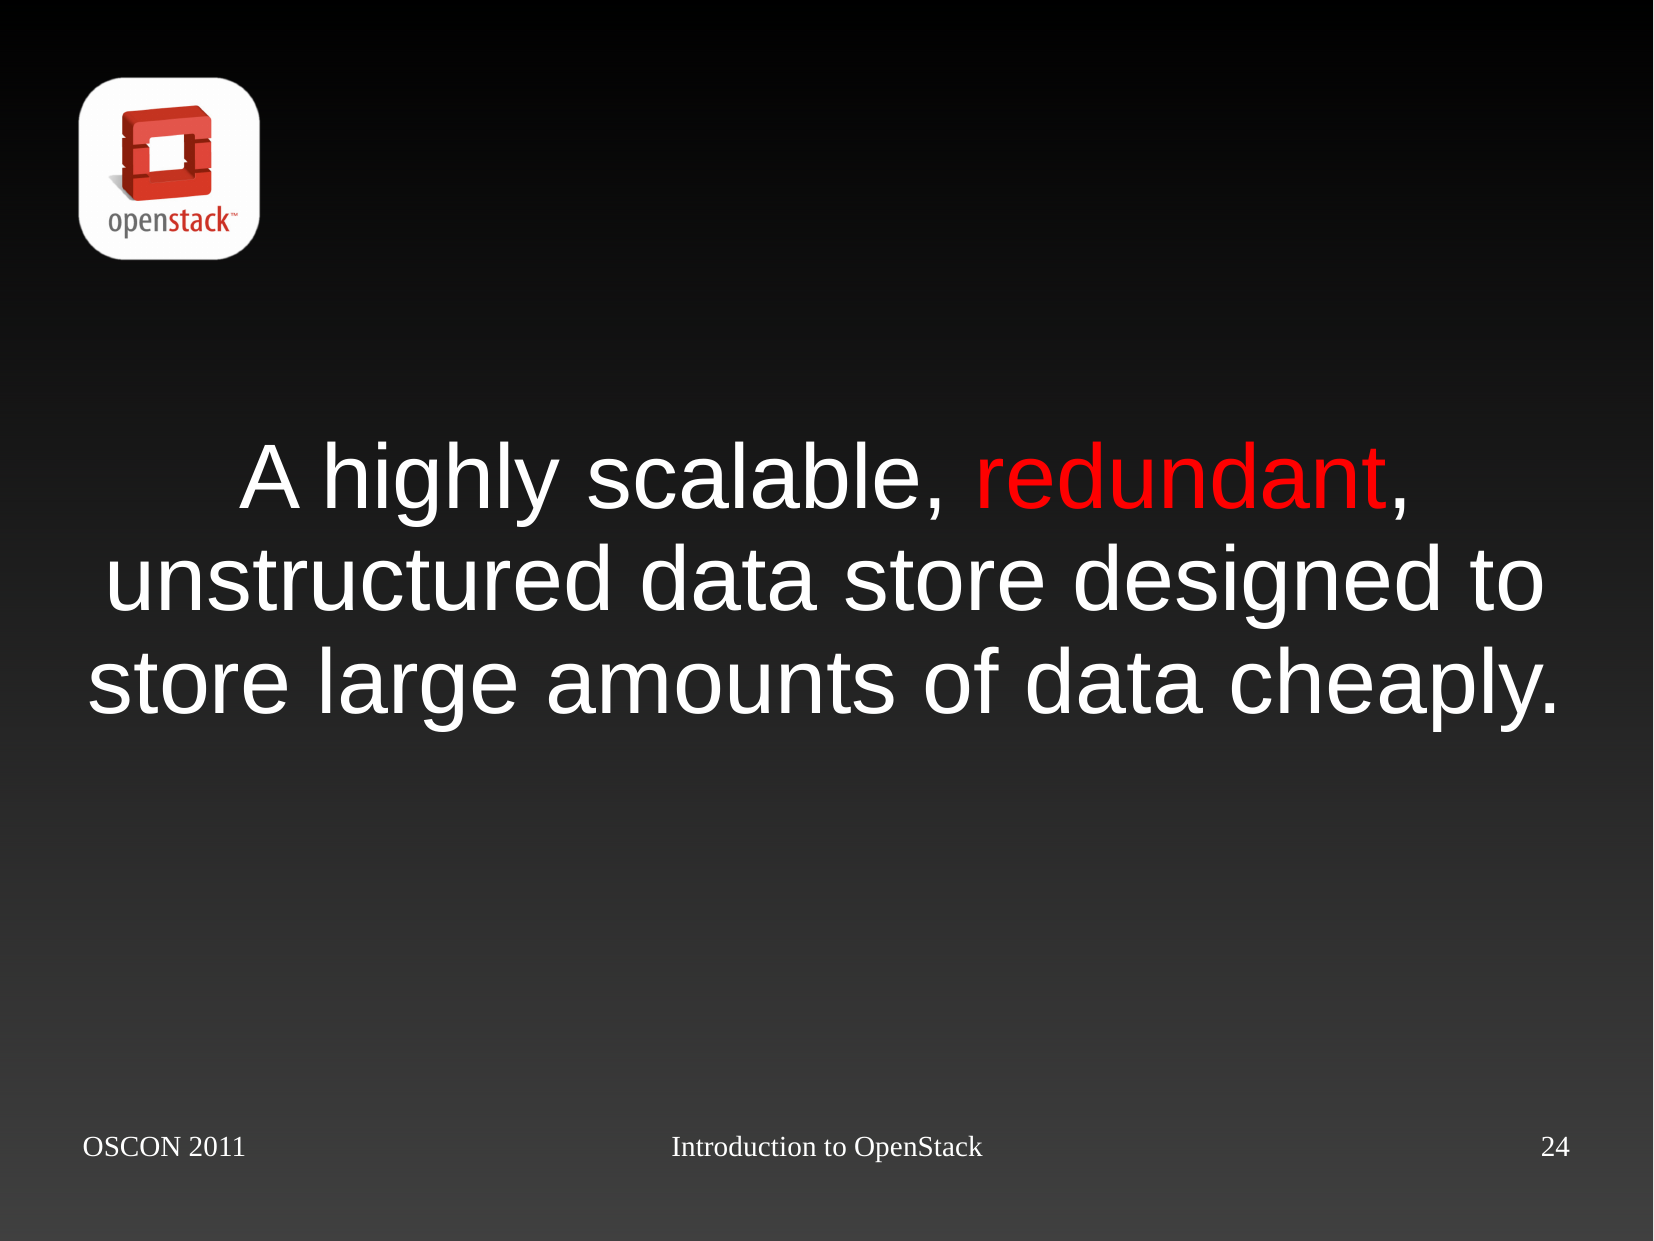

# A highly scalable, redundant, unstructured data store designed to store large amounts of data cheaply.
OSCON 2011
Introduction to OpenStack
24